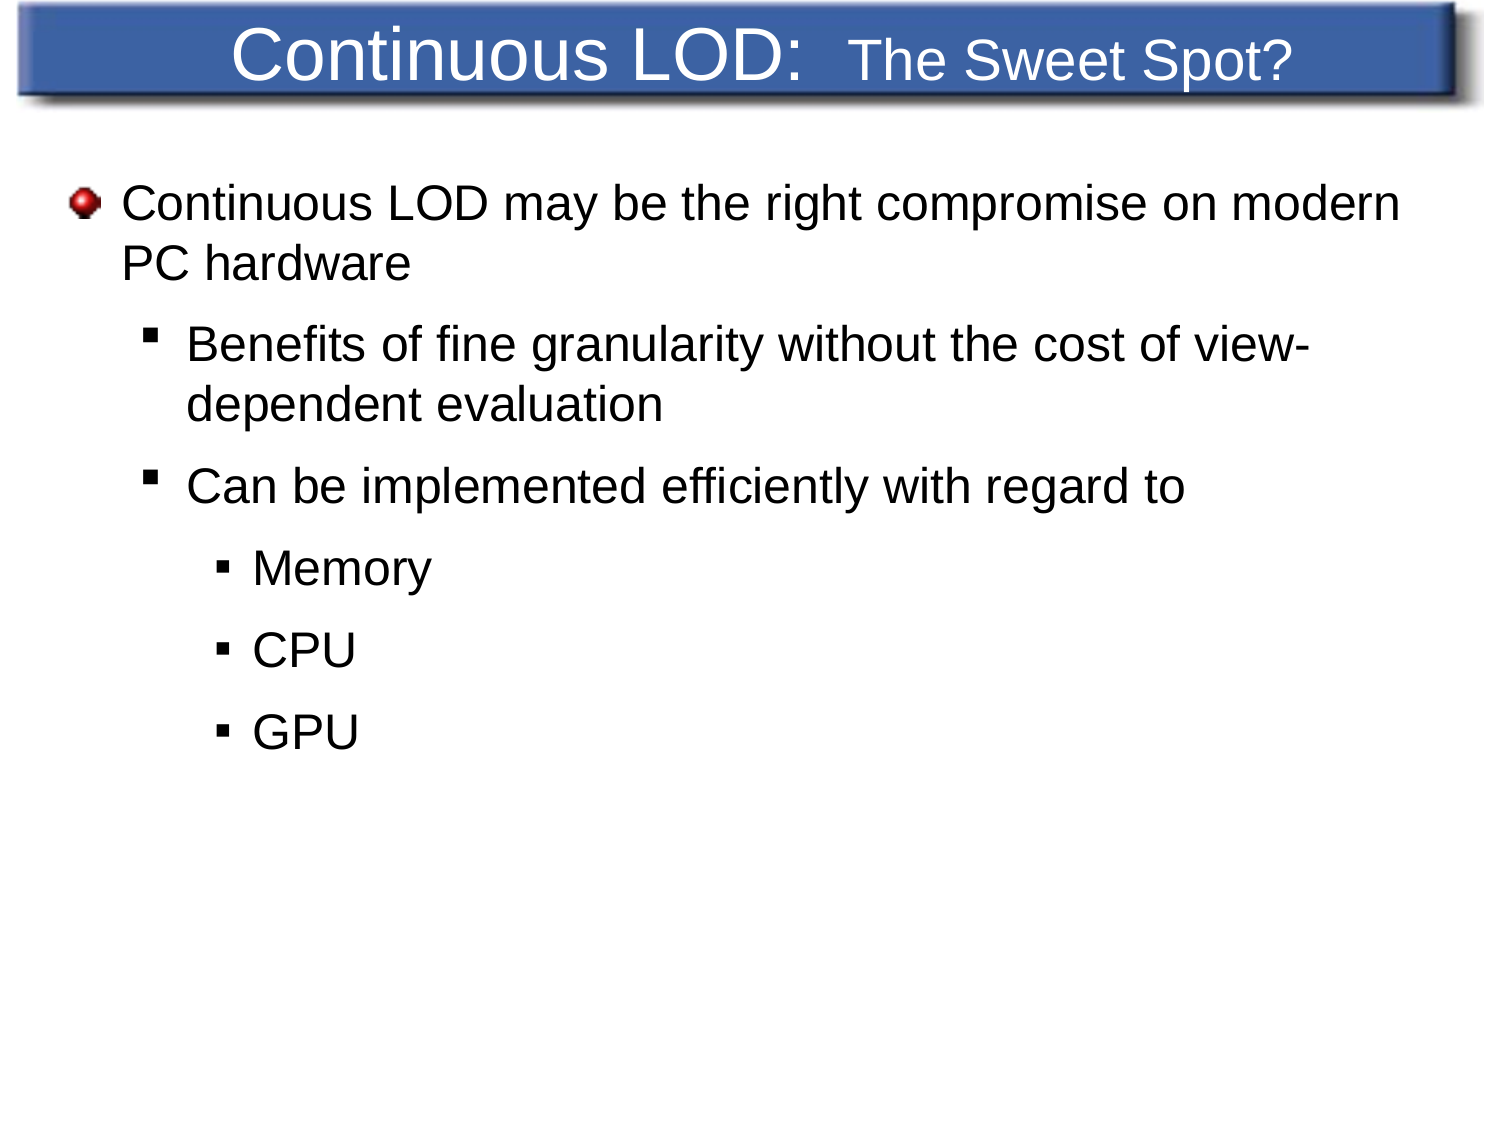

# Continuous LOD: The Sweet Spot?
Continuous LOD may be the right compromise on modern PC hardware
Benefits of fine granularity without the cost of view-dependent evaluation
Can be implemented efficiently with regard to
Memory
CPU
GPU